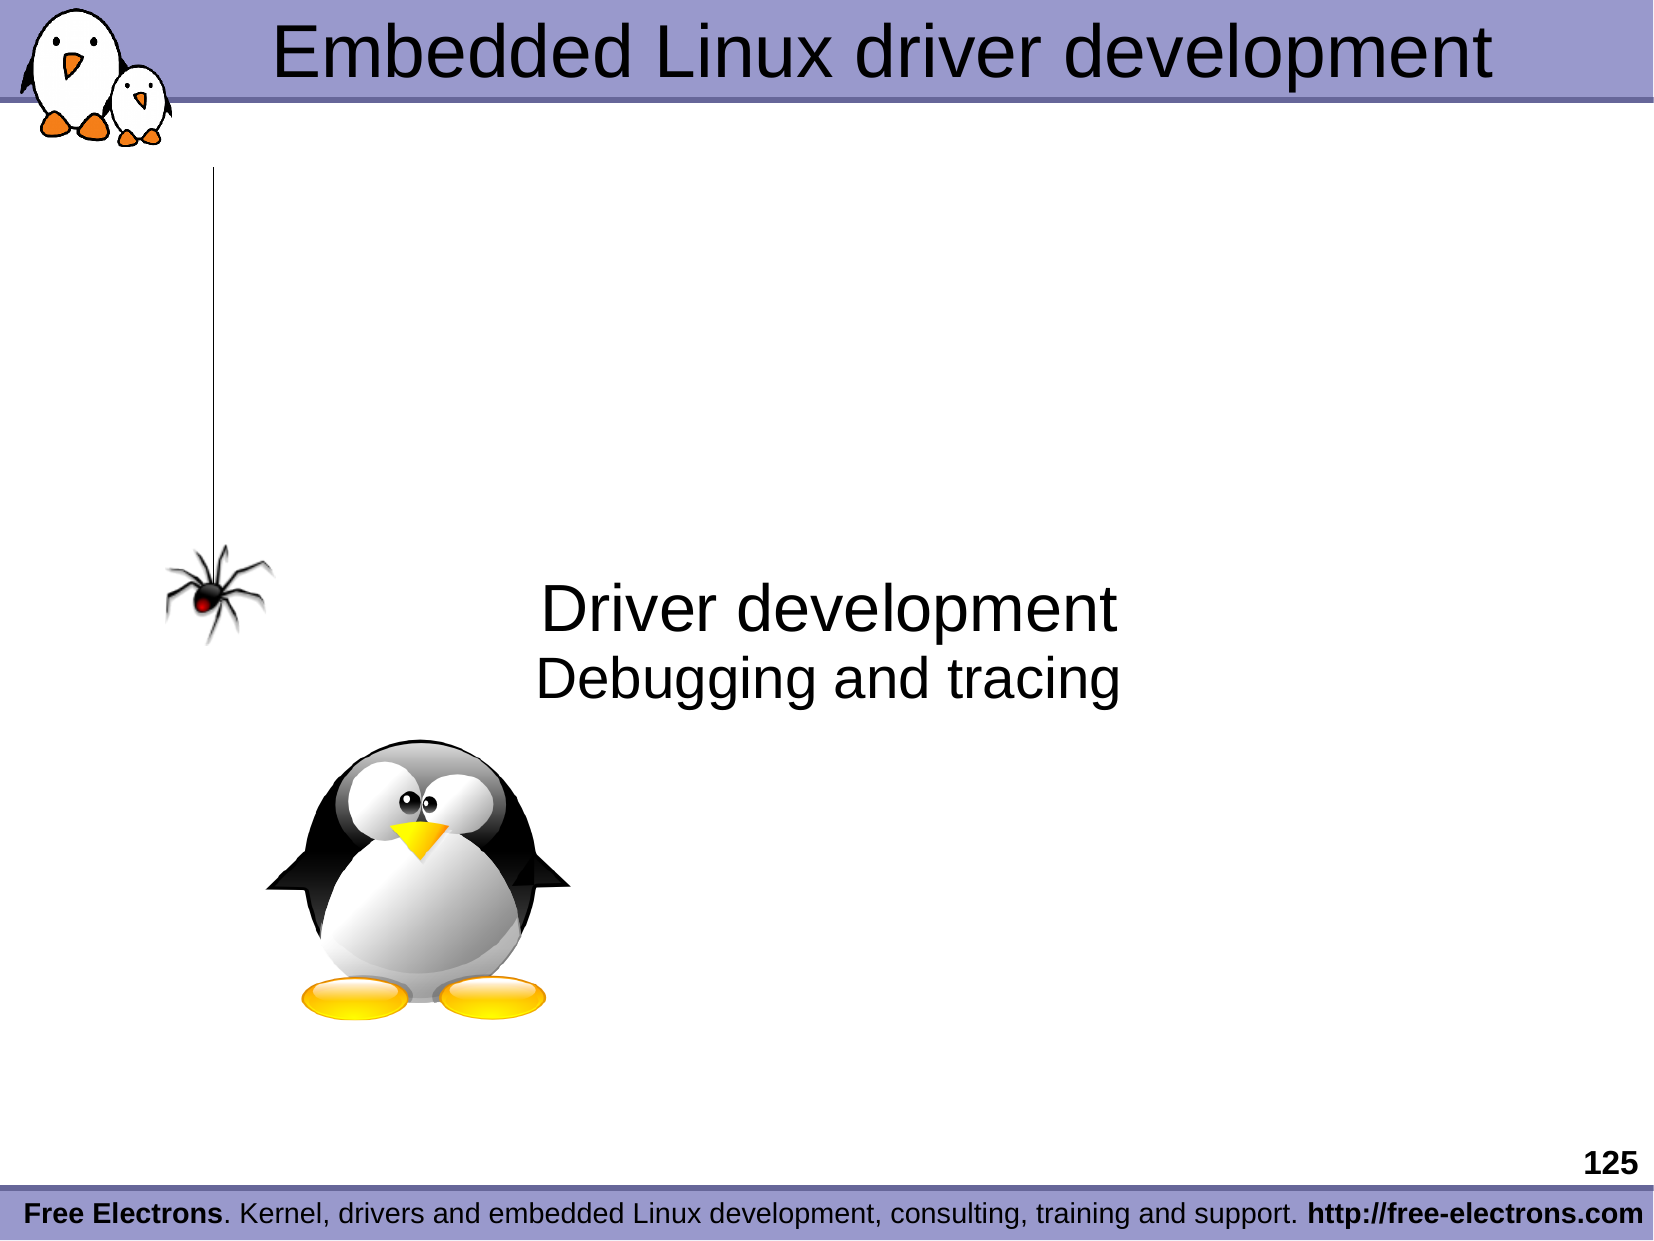

# Embedded Linux driver development
Driver development
Debugging and tracing